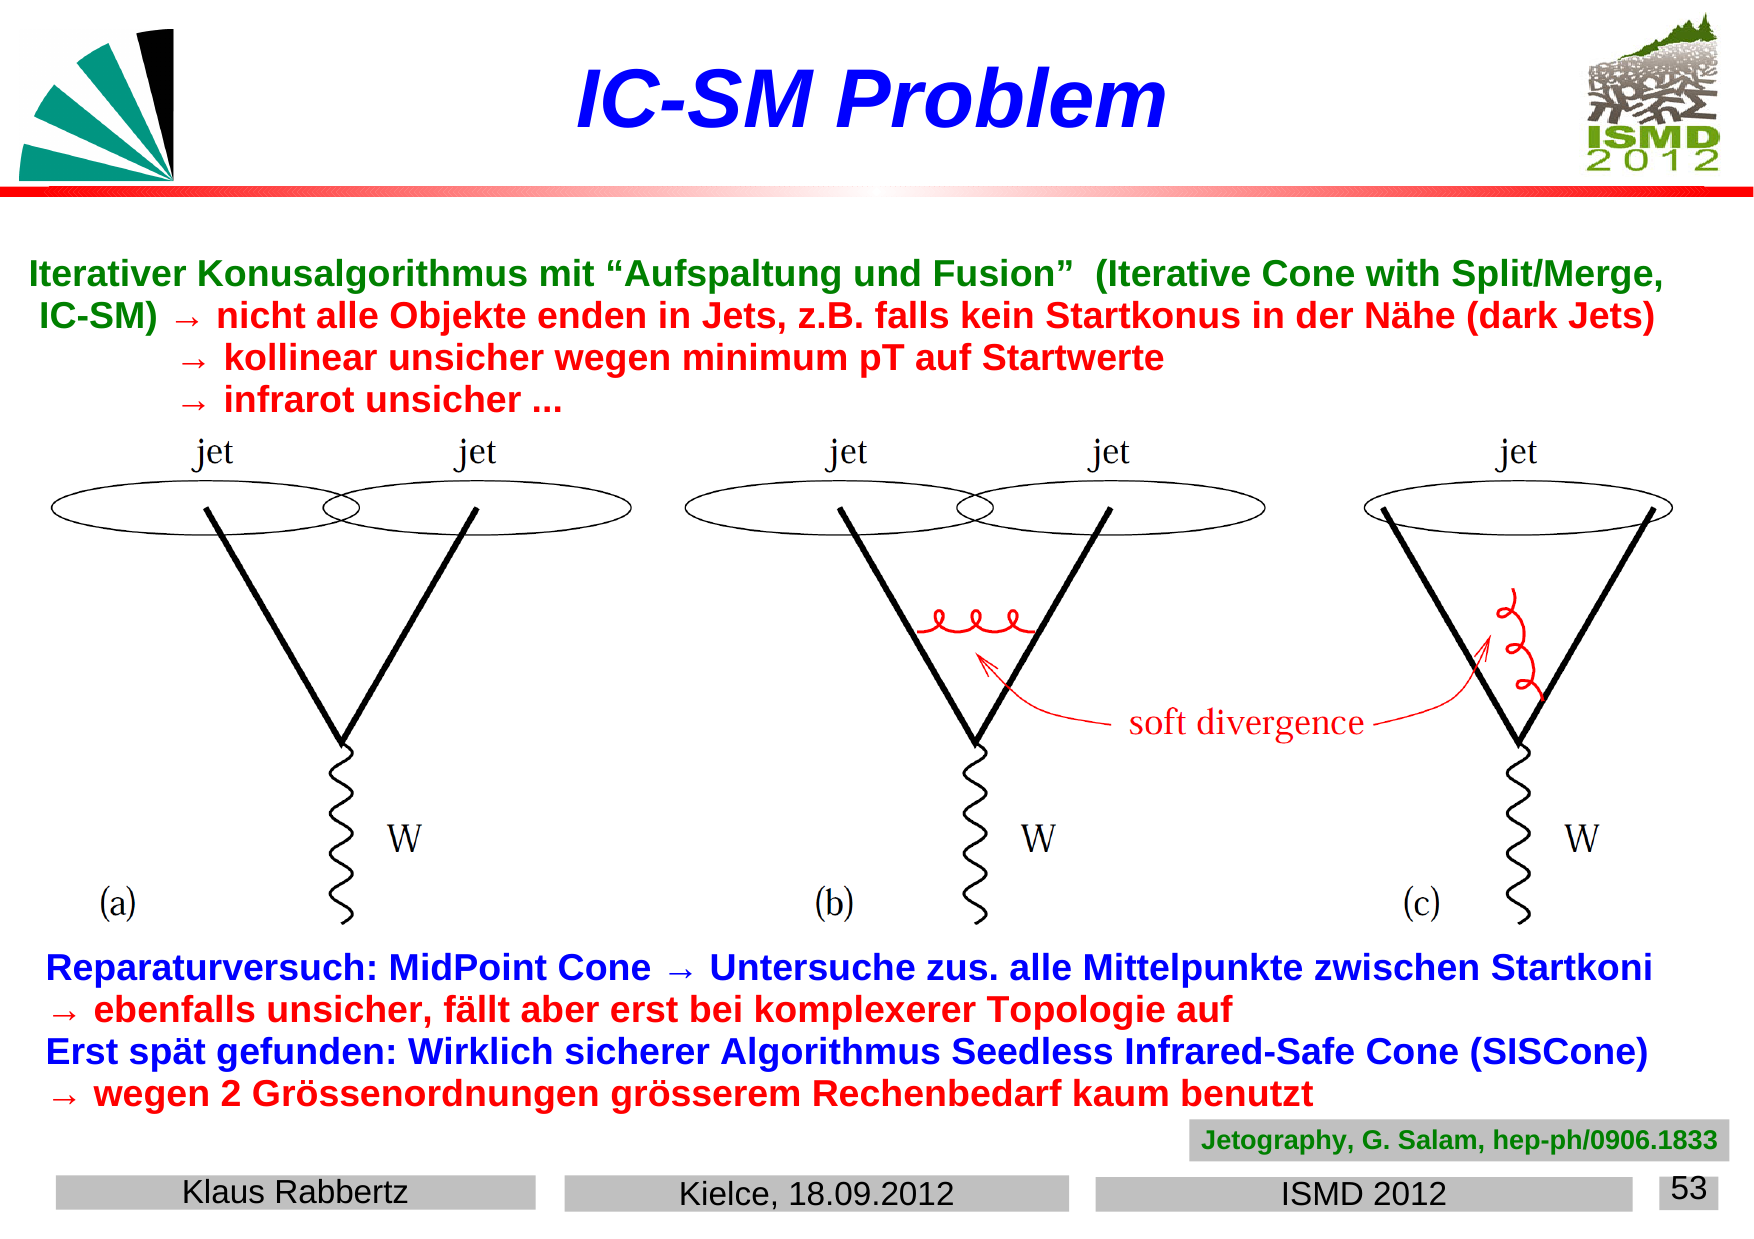

# IC-SM Problem
Iterativer Konusalgorithmus mit “Aufspaltung und Fusion” (Iterative Cone with Split/Merge,
 IC-SM) → nicht alle Objekte enden in Jets, z.B. falls kein Startkonus in der Nähe (dark Jets)
 → kollinear unsicher wegen minimum pT auf Startwerte
 → infrarot unsicher ...
Reparaturversuch: MidPoint Cone → Untersuche zus. alle Mittelpunkte zwischen Startkoni
→ ebenfalls unsicher, fällt aber erst bei komplexerer Topologie auf
Erst spät gefunden: Wirklich sicherer Algorithmus Seedless Infrared-Safe Cone (SISCone)
→ wegen 2 Grössenordnungen grösserem Rechenbedarf kaum benutzt
Jetography, G. Salam, hep-ph/0906.1833